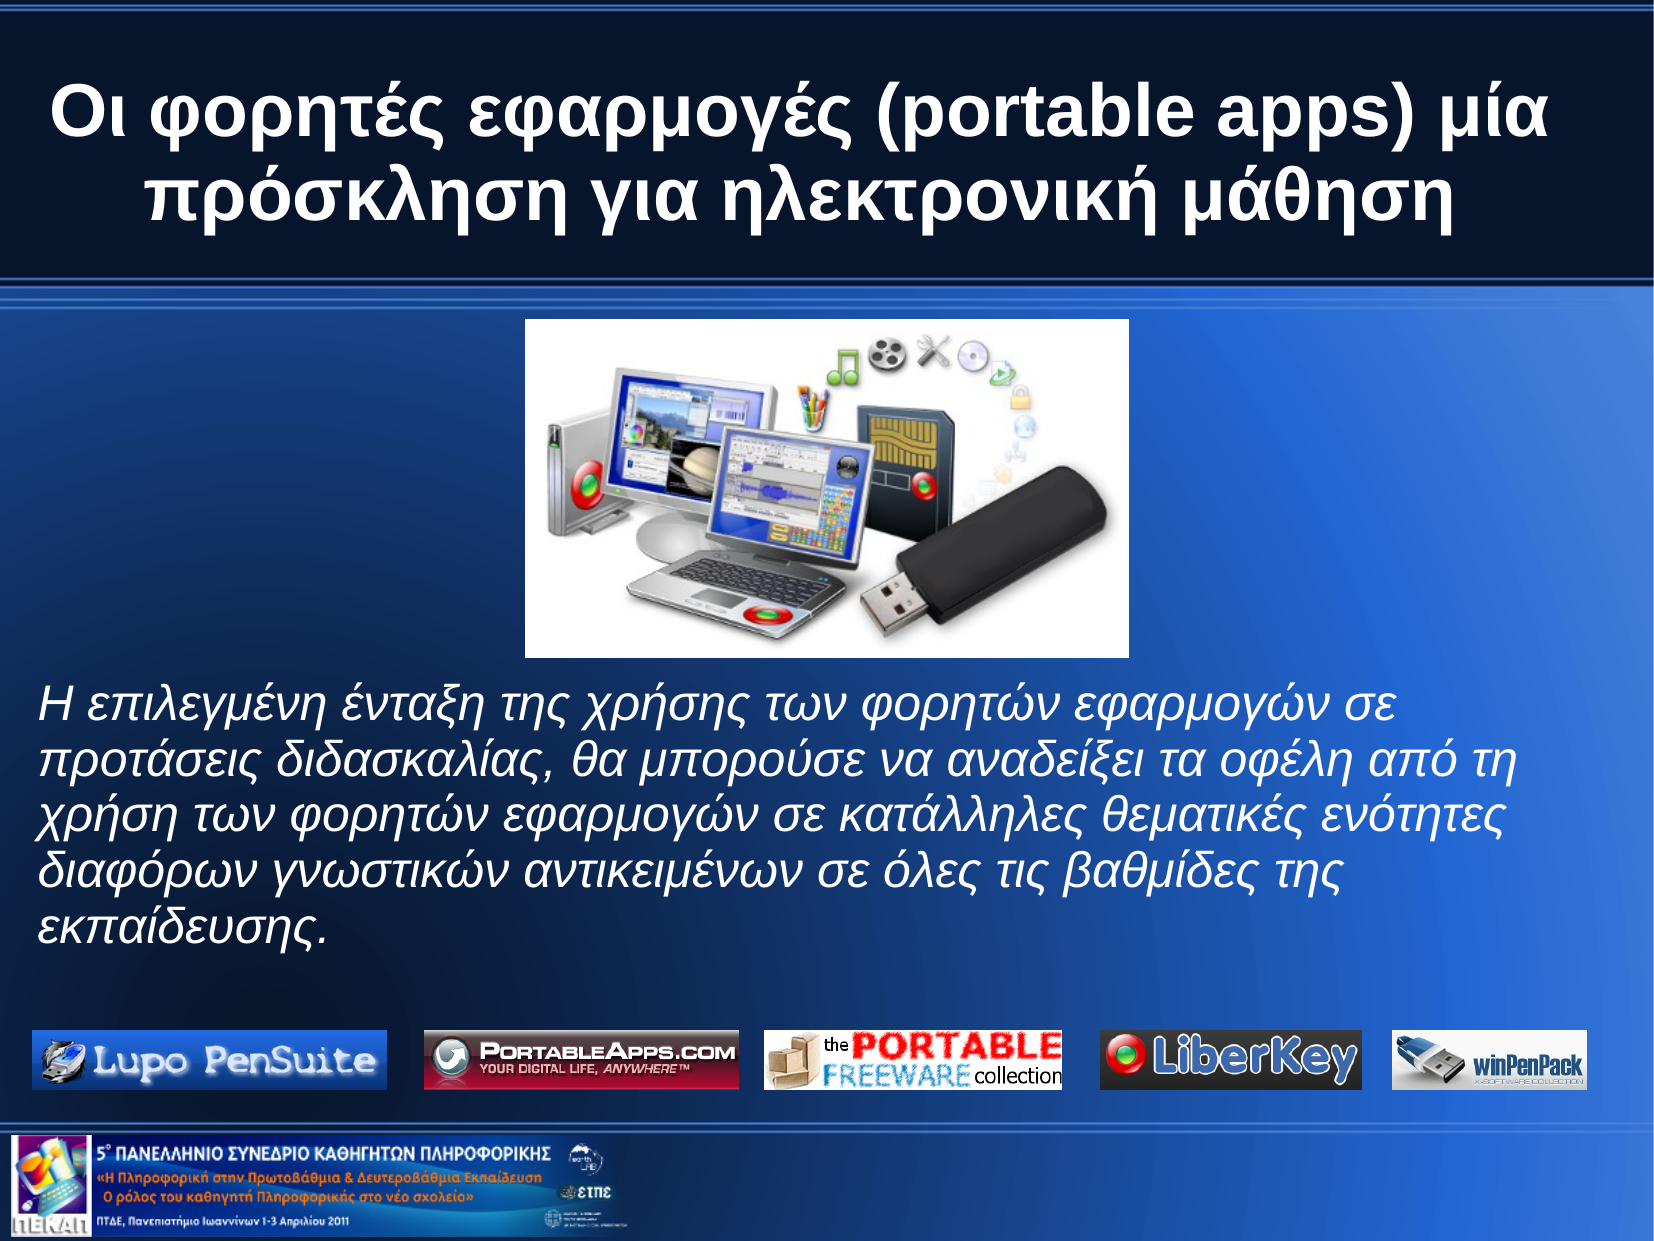

# Οι φορητές εφαρμογές (portable apps) μία πρόσκληση για ηλεκτρονική μάθηση
Η επιλεγμένη ένταξη της χρήσης των φορητών εφαρμογών σε προτάσεις διδασκαλίας, θα μπορούσε να αναδείξει τα οφέλη από τη χρήση των φορητών εφαρμογών σε κατάλληλες θεματικές ενότητες διαφόρων γνωστικών αντικειμένων σε όλες τις βαθμίδες της εκπαίδευσης.